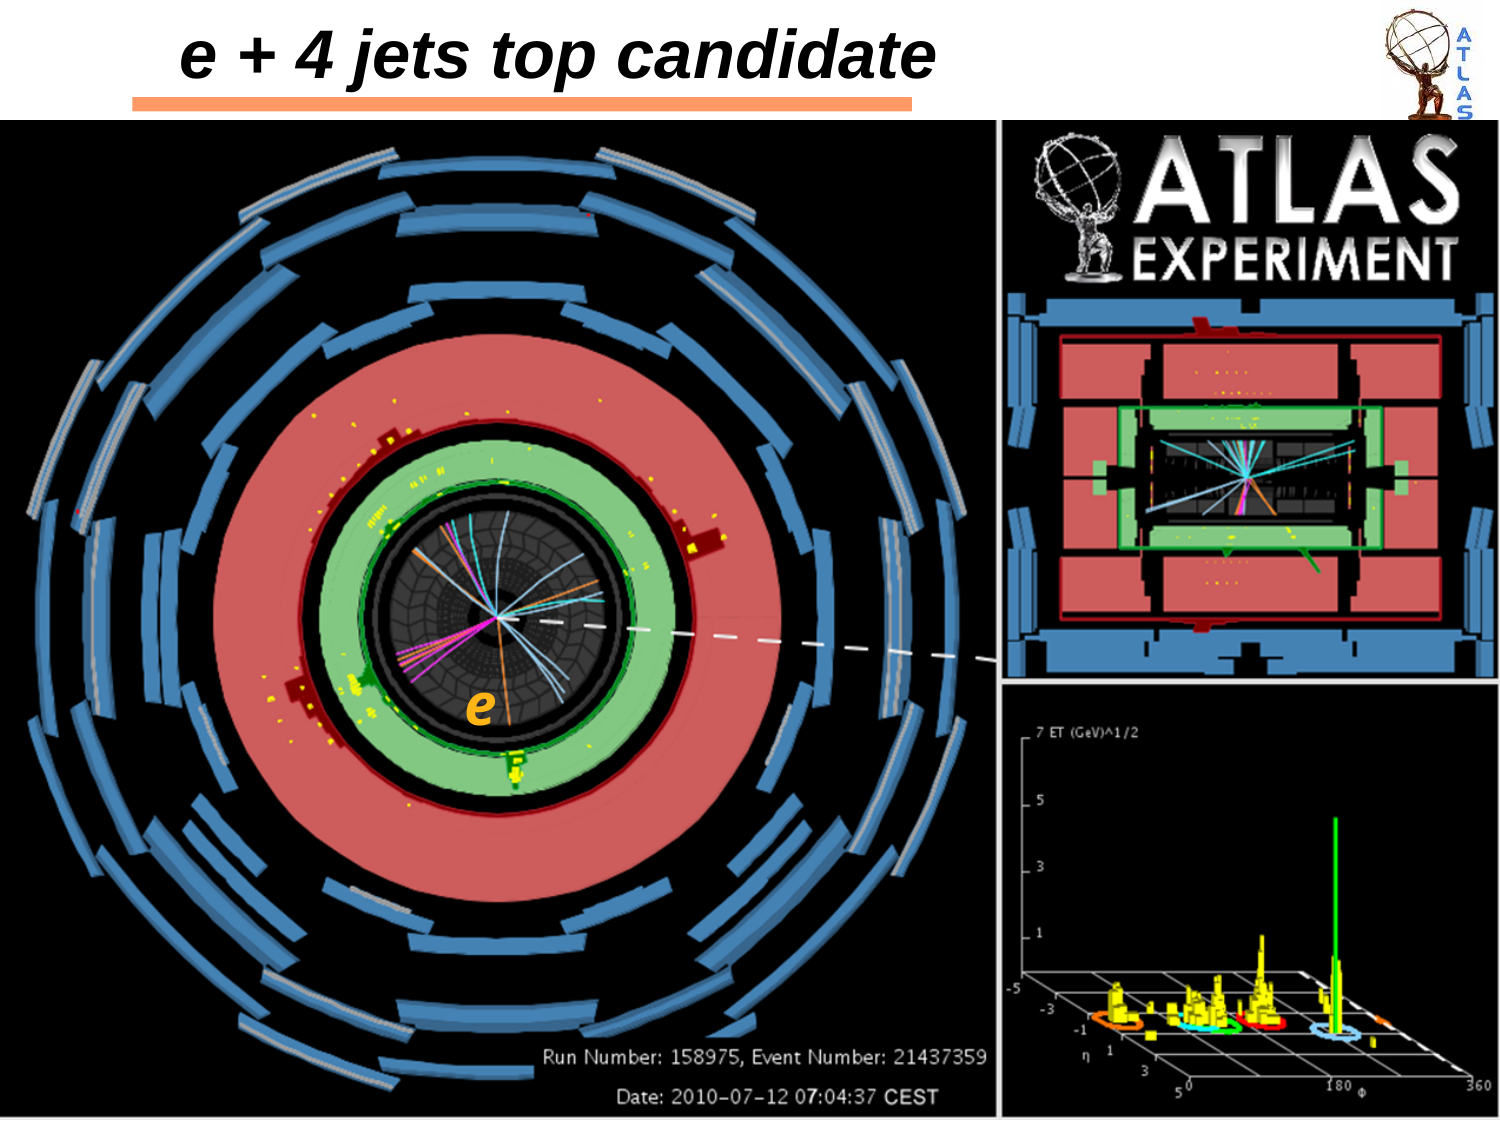

# e + 4 jets top candidate
e